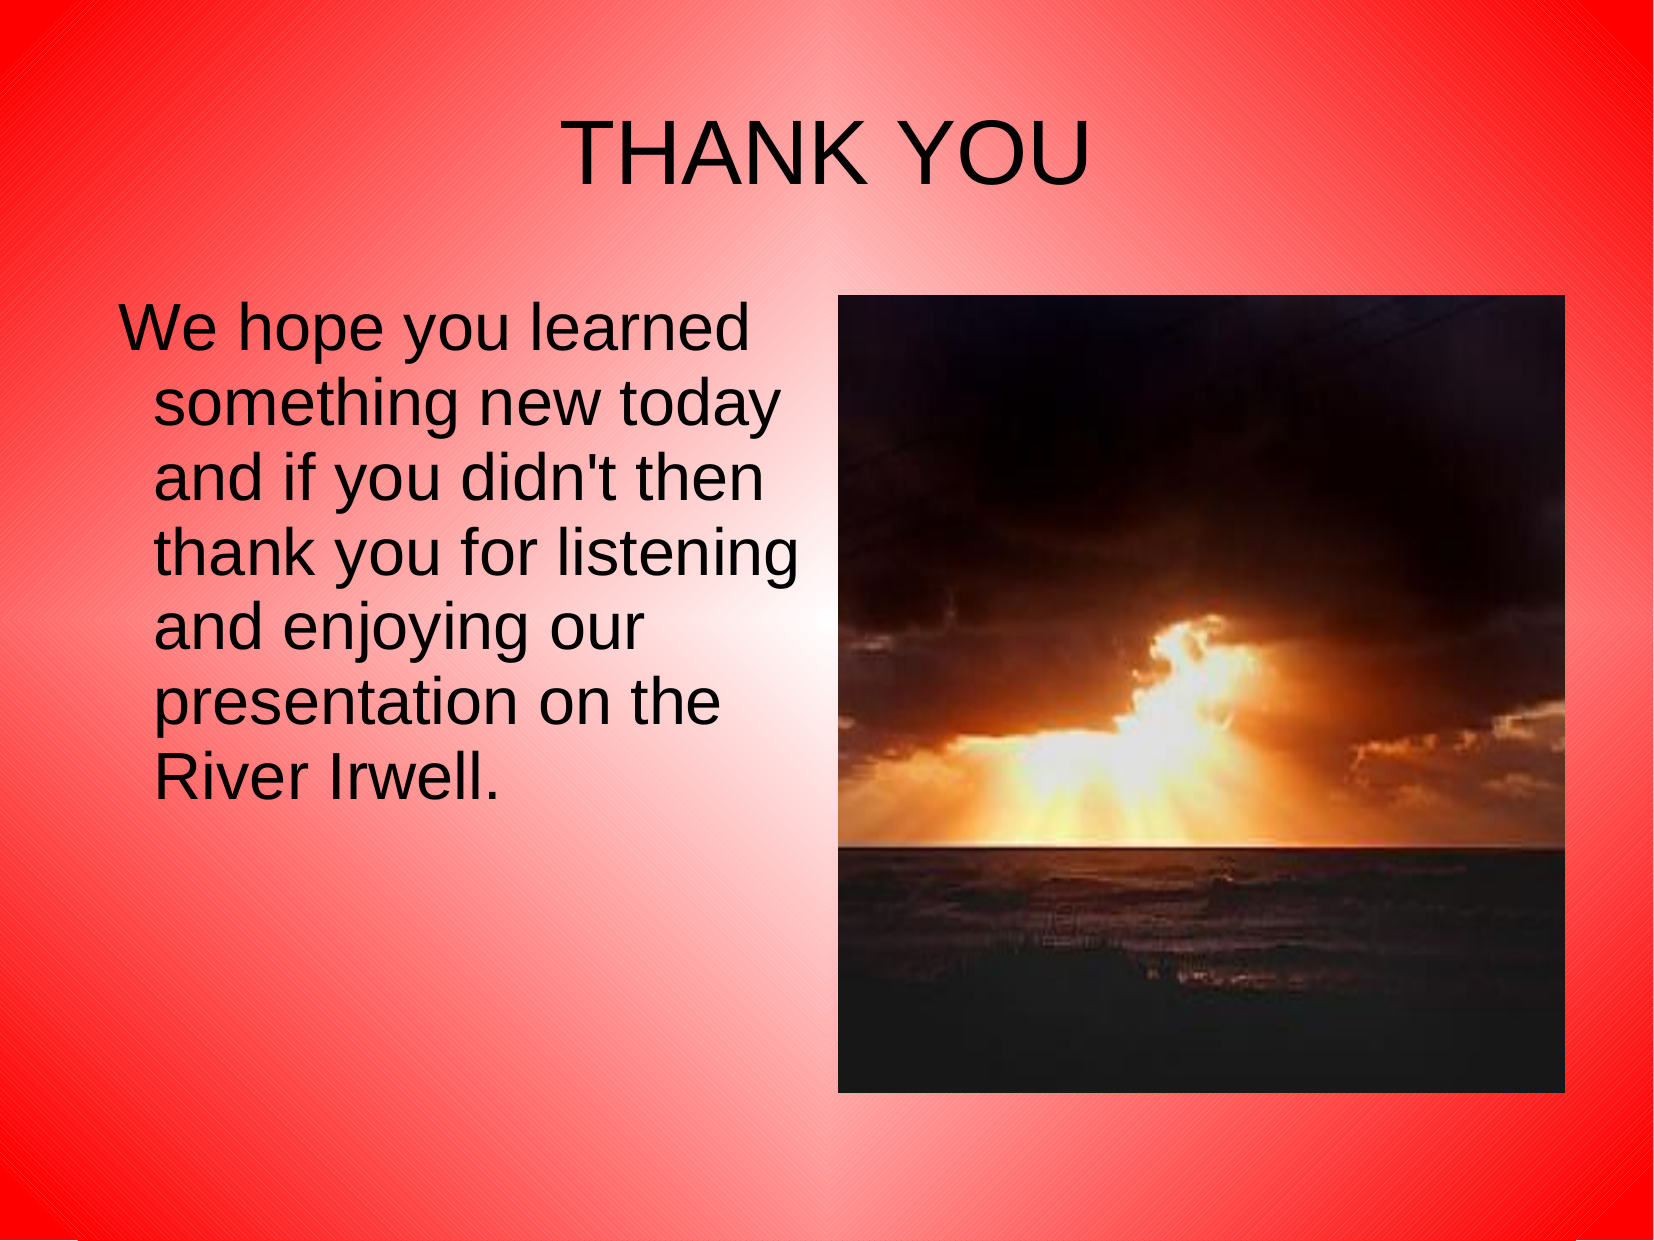

# THANK YOU
 We hope you learned something new today and if you didn't then thank you for listening and enjoying our presentation on the River Irwell.